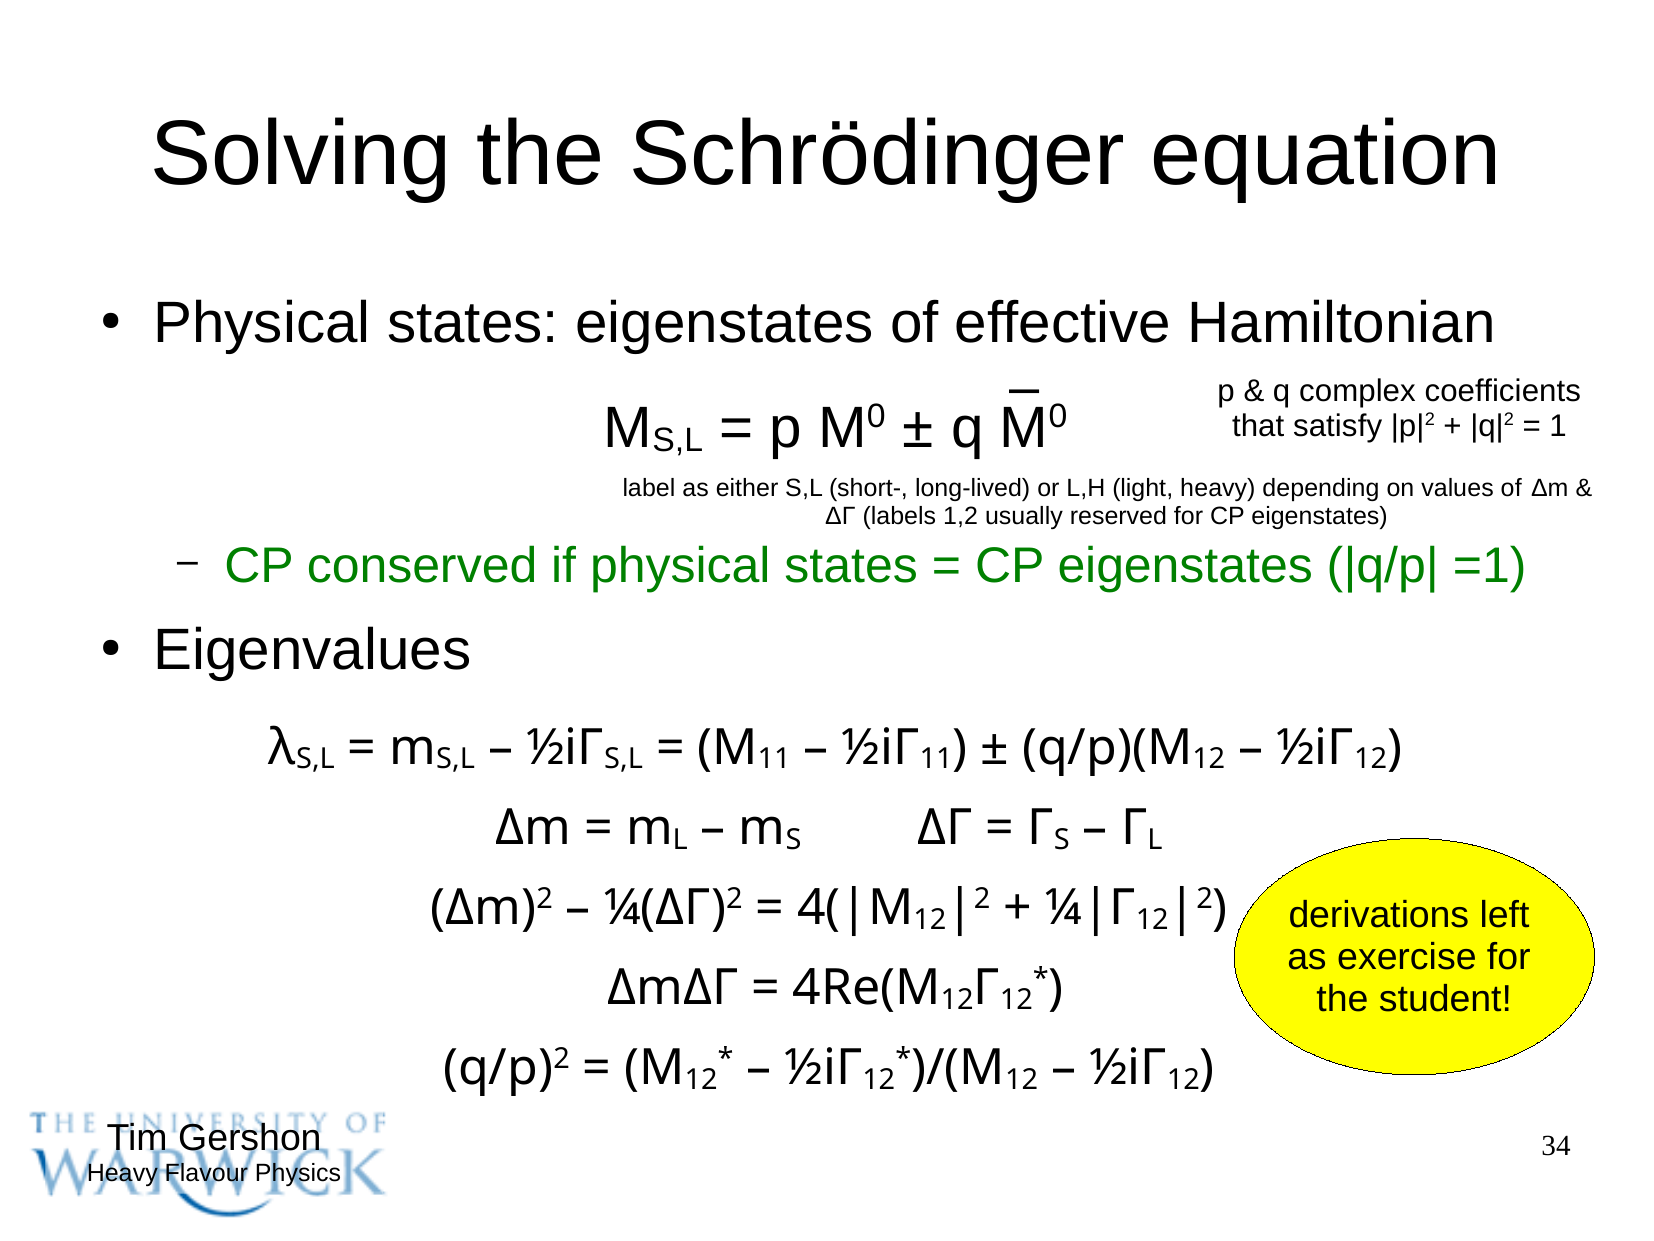

# Solving the Schrödinger equation
Physical states: eigenstates of effective Hamiltonian
MS,L = p M0 ± q M0
CP conserved if physical states = CP eigenstates (|q/p| =1)
Eigenvalues
λS,L = mS,L – ½iΓS,L = (M11 – ½iΓ11) ± (q/p)(M12 – ½iΓ12)
Δm = mL – mS 		ΔΓ = ΓS – ΓL
(Δm)2 – ¼(ΔΓ)2 = 4(|M12|2 + ¼|Γ12|2)
ΔmΔΓ = 4Re(M12Γ12*)
(q/p)2 = (M12* – ½iΓ12*)/(M12 – ½iΓ12)
–
p & q complex coefficients that satisfy |p|2 + |q|2 = 1
label as either S,L (short-, long-lived) or L,H (light, heavy) depending on values of Δm & ΔΓ (labels 1,2 usually reserved for CP eigenstates)
derivations left
as exercise for
the student!
Tim Gershon
Heavy Flavour Physics
34